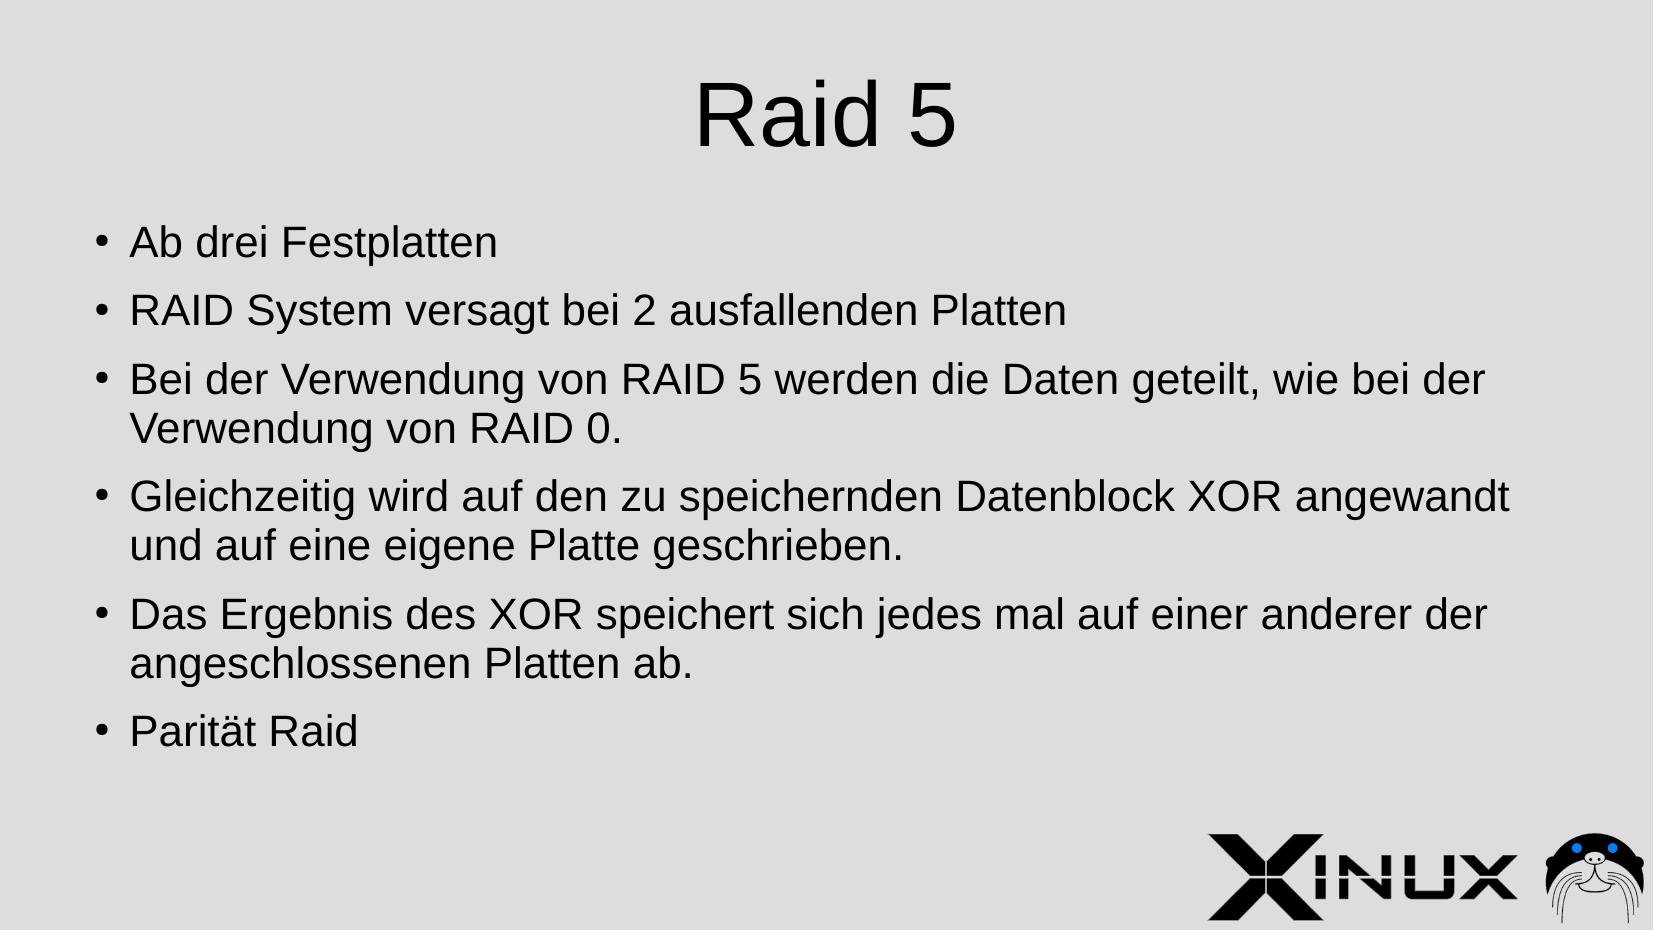

# Raid 5
Ab drei Festplatten
RAID System versagt bei 2 ausfallenden Platten
Bei der Verwendung von RAID 5 werden die Daten geteilt, wie bei der Verwendung von RAID 0.
Gleichzeitig wird auf den zu speichernden Datenblock XOR angewandt und auf eine eigene Platte geschrieben.
Das Ergebnis des XOR speichert sich jedes mal auf einer anderer der angeschlossenen Platten ab.
Parität Raid